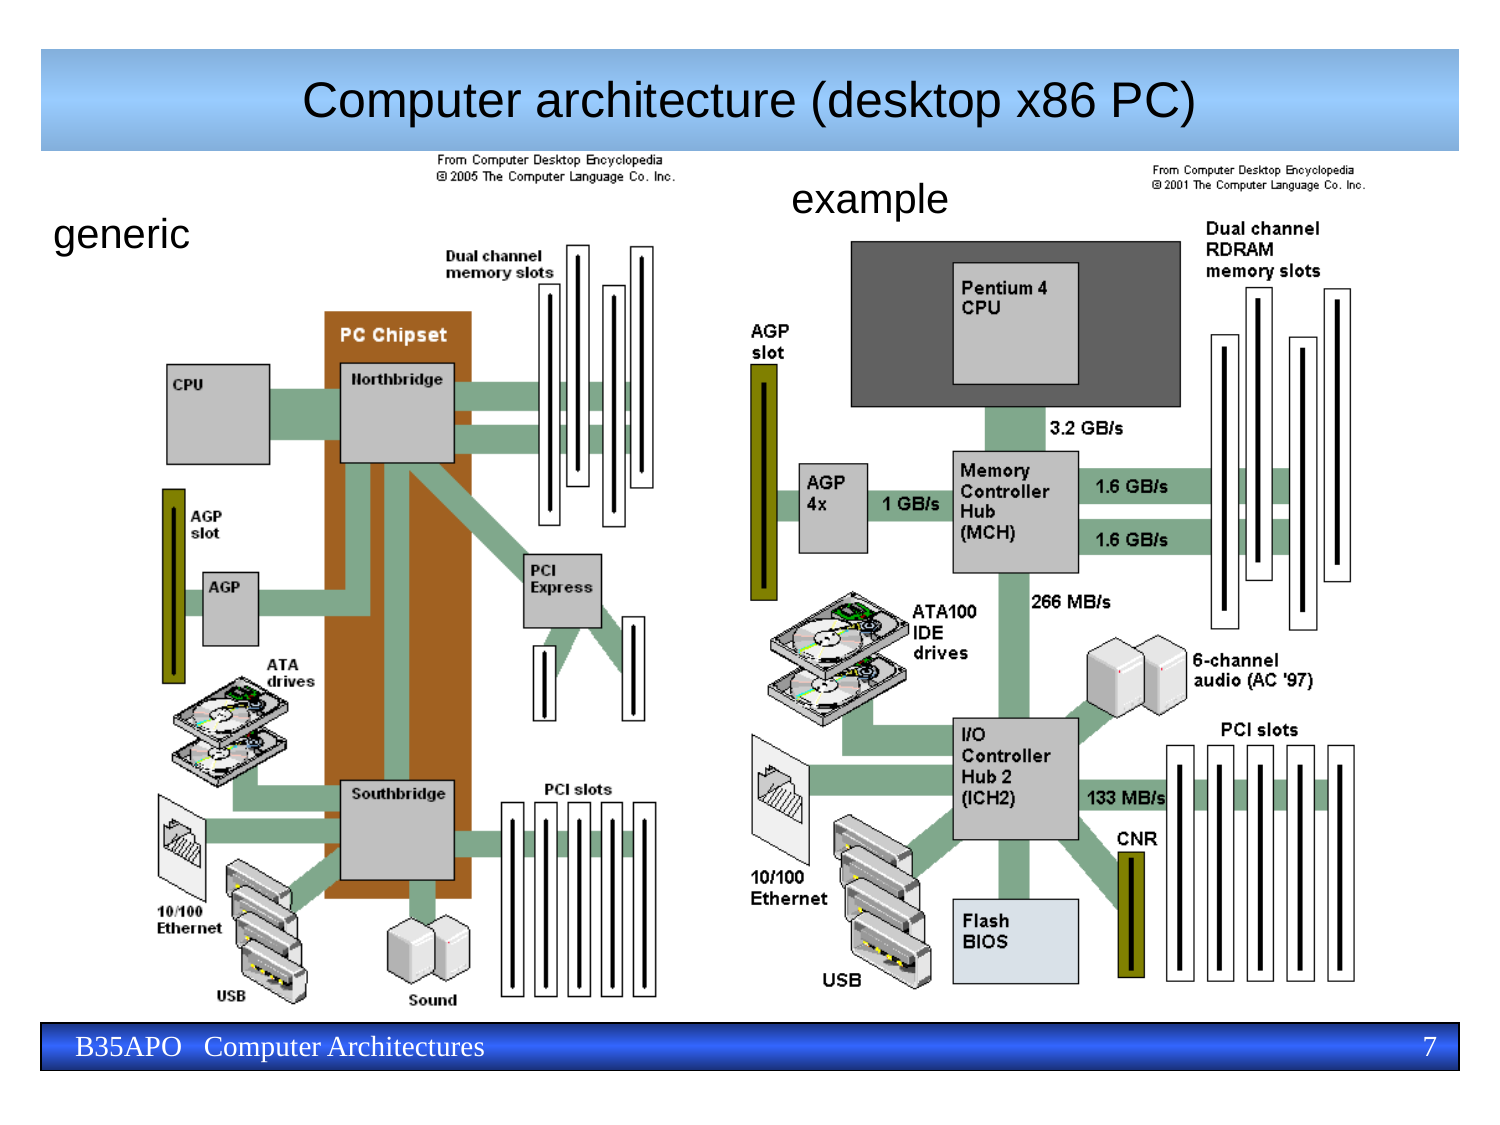

# Computer architecture (desktop x86 PC)
example
generic
B35APO Computer Architectures
7